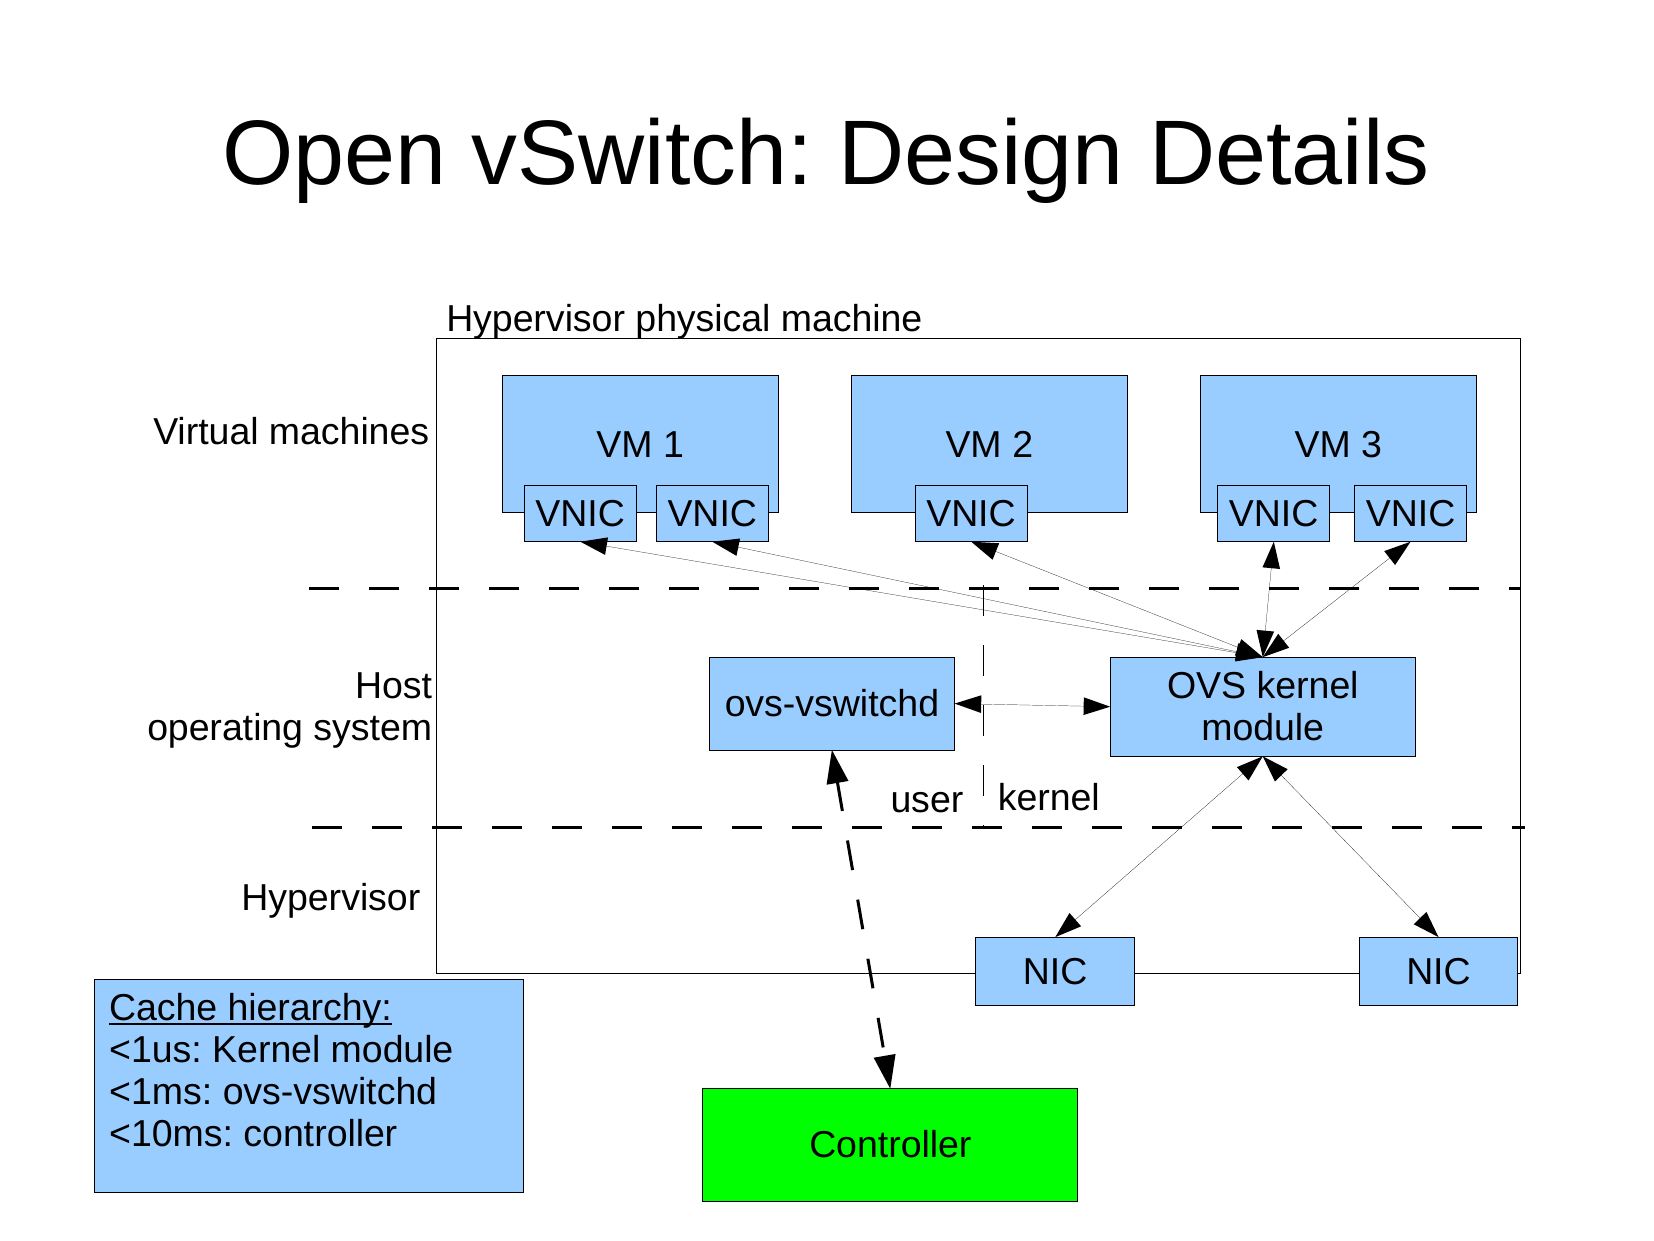

# Open vSwitch: Design Details
Hypervisor physical machine
VM 1
VM 2
VM 3
Virtual machines
VNIC
VNIC
VNIC
VNIC
VNIC
Host
operating system
ovs-vswitchd
OVS kernel
module
kernel
user
Hypervisor
NIC
NIC
Cache hierarchy:
<1us: Kernel module
<1ms: ovs-vswitchd
<10ms: controller
Controller